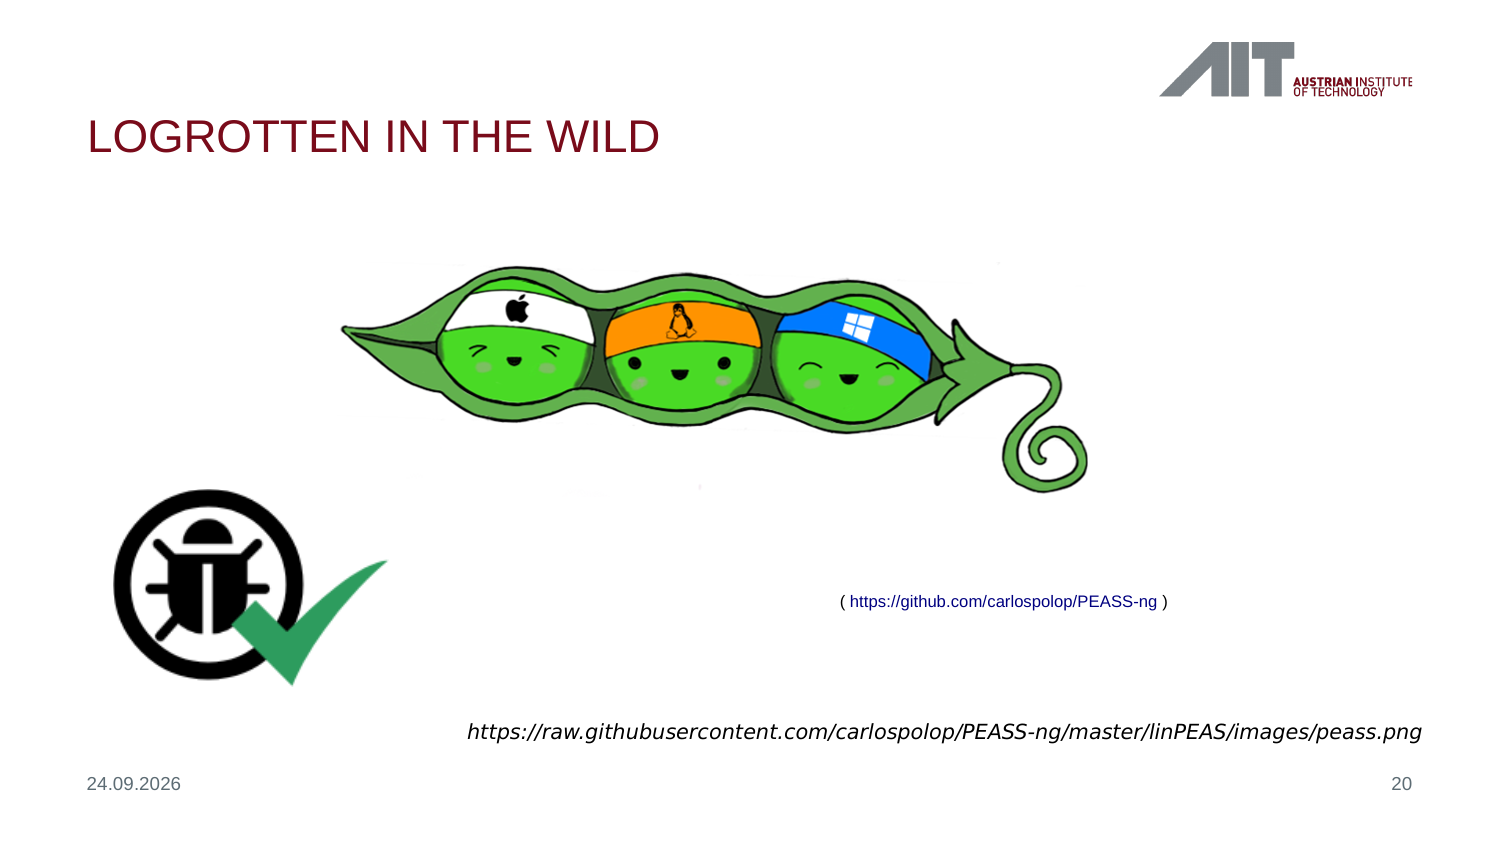

# Logrotten in the wild
( https://github.com/carlospolop/PEASS-ng )
 https://raw.githubusercontent.com/carlospolop/PEASS-ng/master/linPEAS/images/peass.png